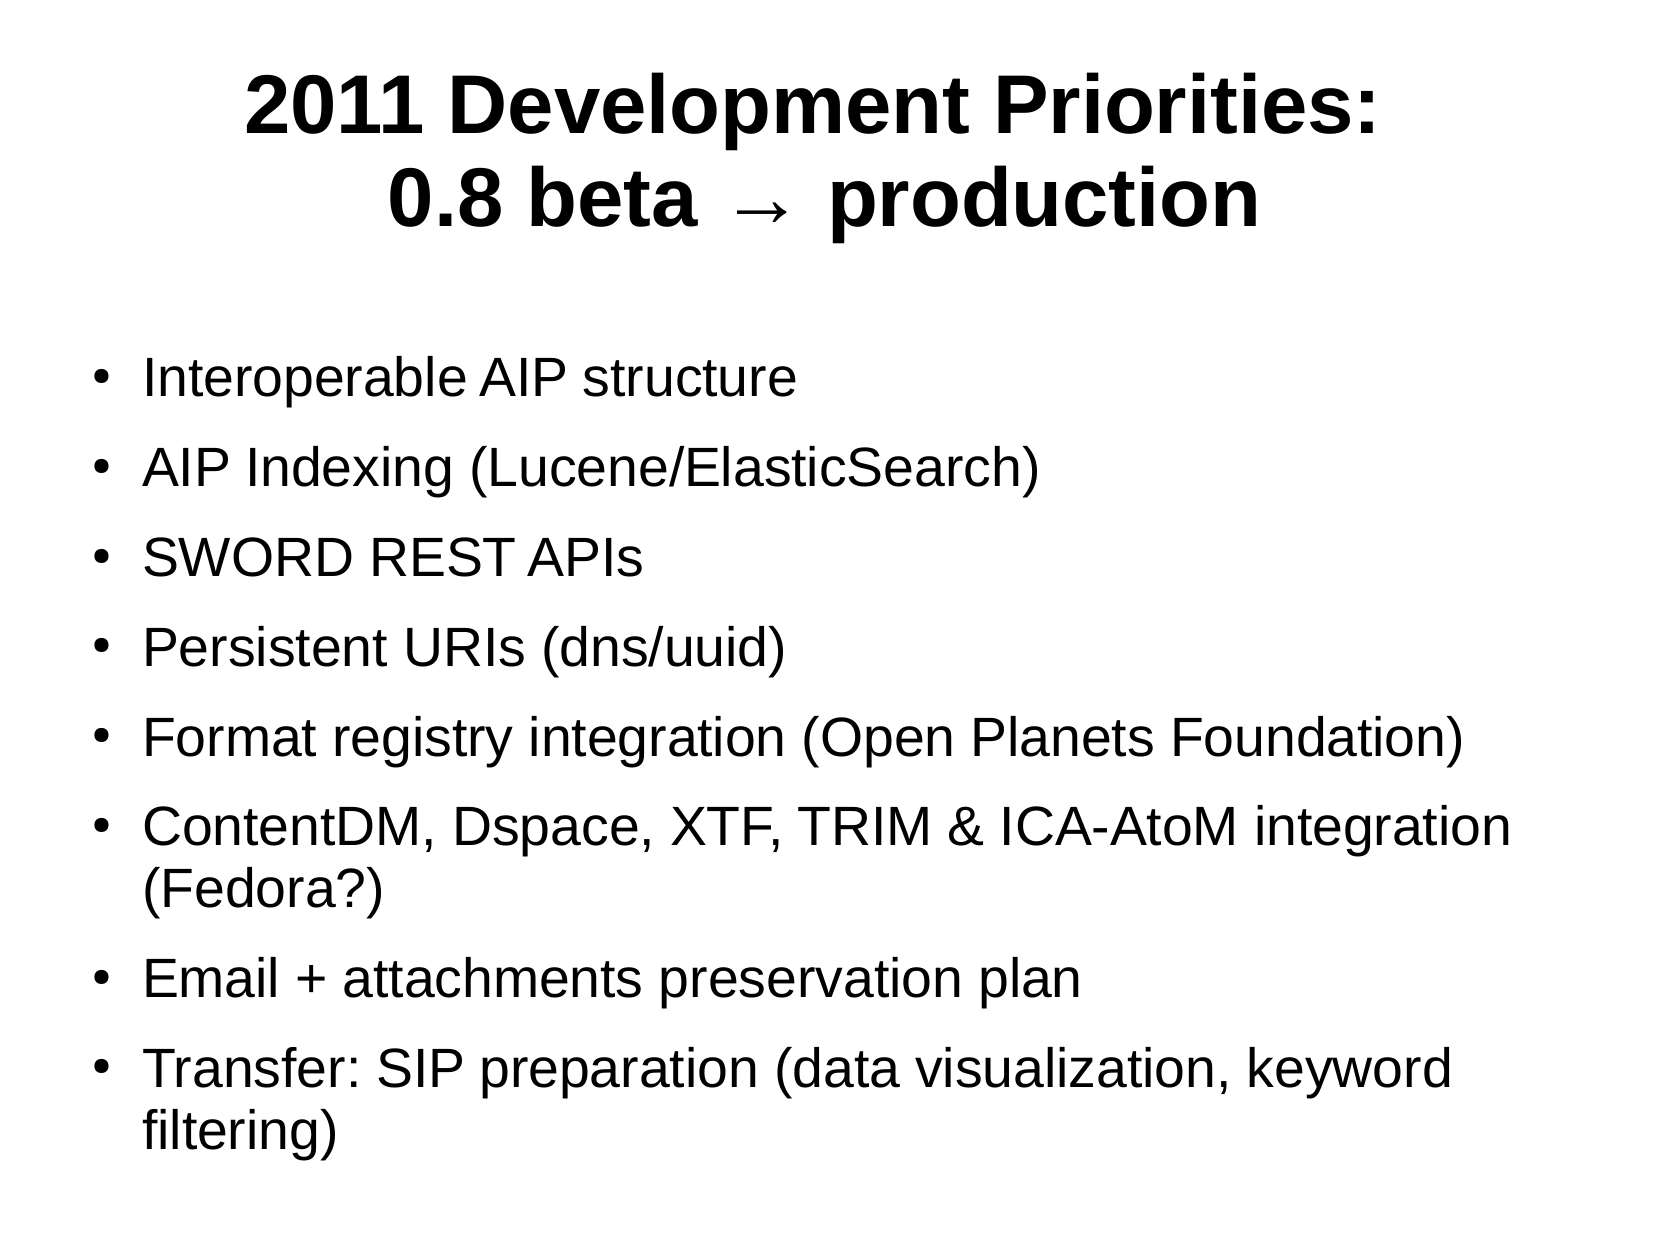

# 2011 Development Priorities: 0.8 beta → production
Interoperable AIP structure
AIP Indexing (Lucene/ElasticSearch)
SWORD REST APIs
Persistent URIs (dns/uuid)
Format registry integration (Open Planets Foundation)
ContentDM, Dspace, XTF, TRIM & ICA-AtoM integration (Fedora?)
Email + attachments preservation plan
Transfer: SIP preparation (data visualization, keyword filtering)